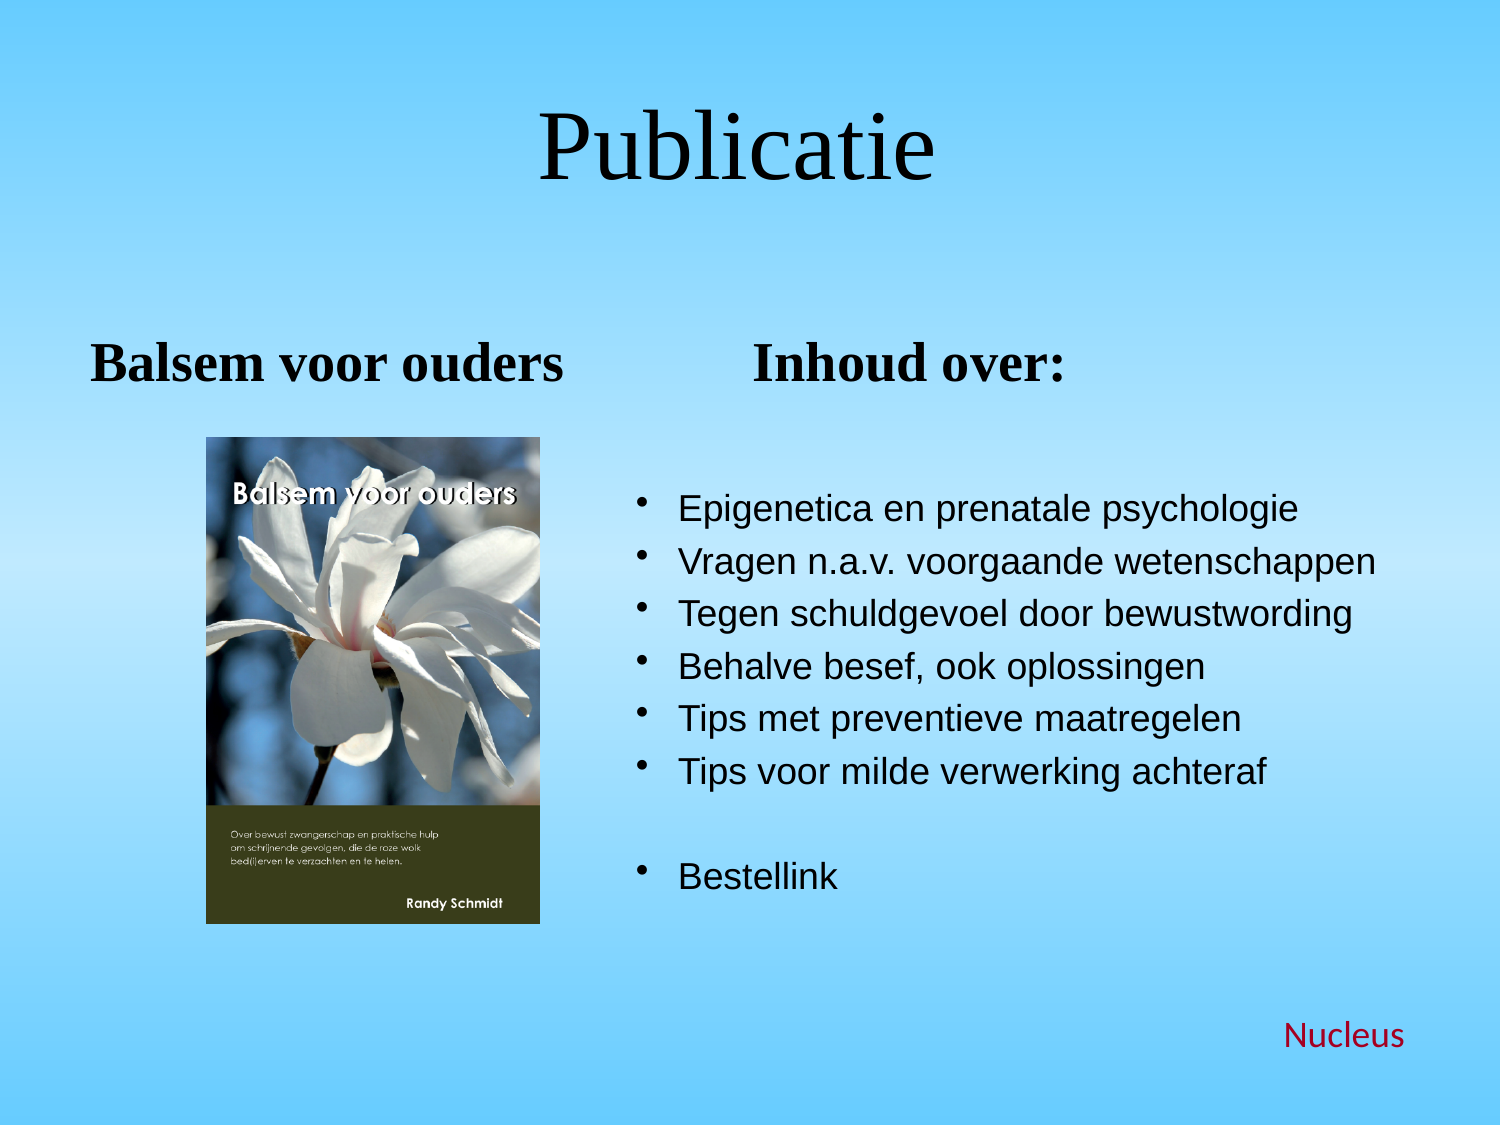

# Publicatie
Balsem voor ouders
Inhoud over:
Epigenetica en prenatale psychologie
Vragen n.a.v. voorgaande wetenschappen
Tegen schuldgevoel door bewustwording
Behalve besef, ook oplossingen
Tips met preventieve maatregelen
Tips voor milde verwerking achteraf
Bestellink
Nucleus